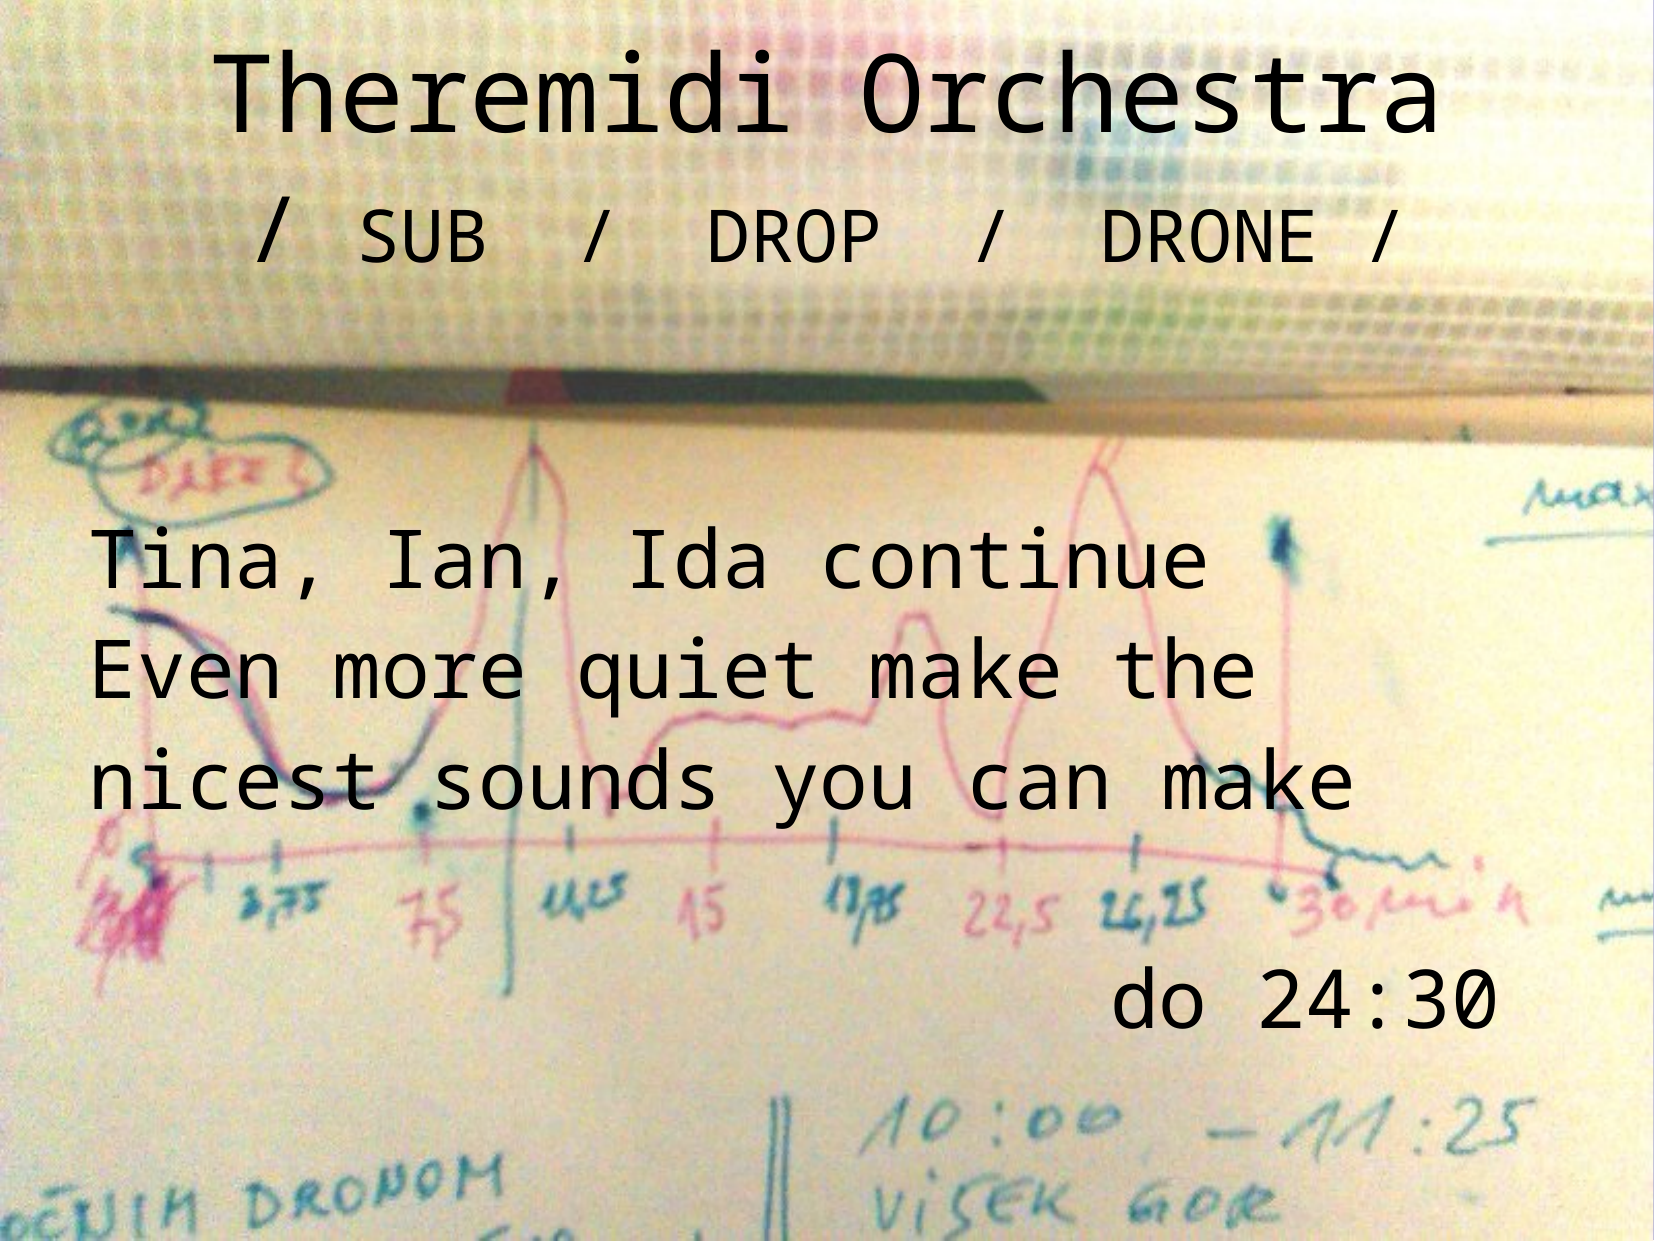

# Theremidi Orchestra / SUB / DROP / DRONE /
Tina, Ian, Ida continue
Even more quiet make the nicest sounds you can make
do 24:30